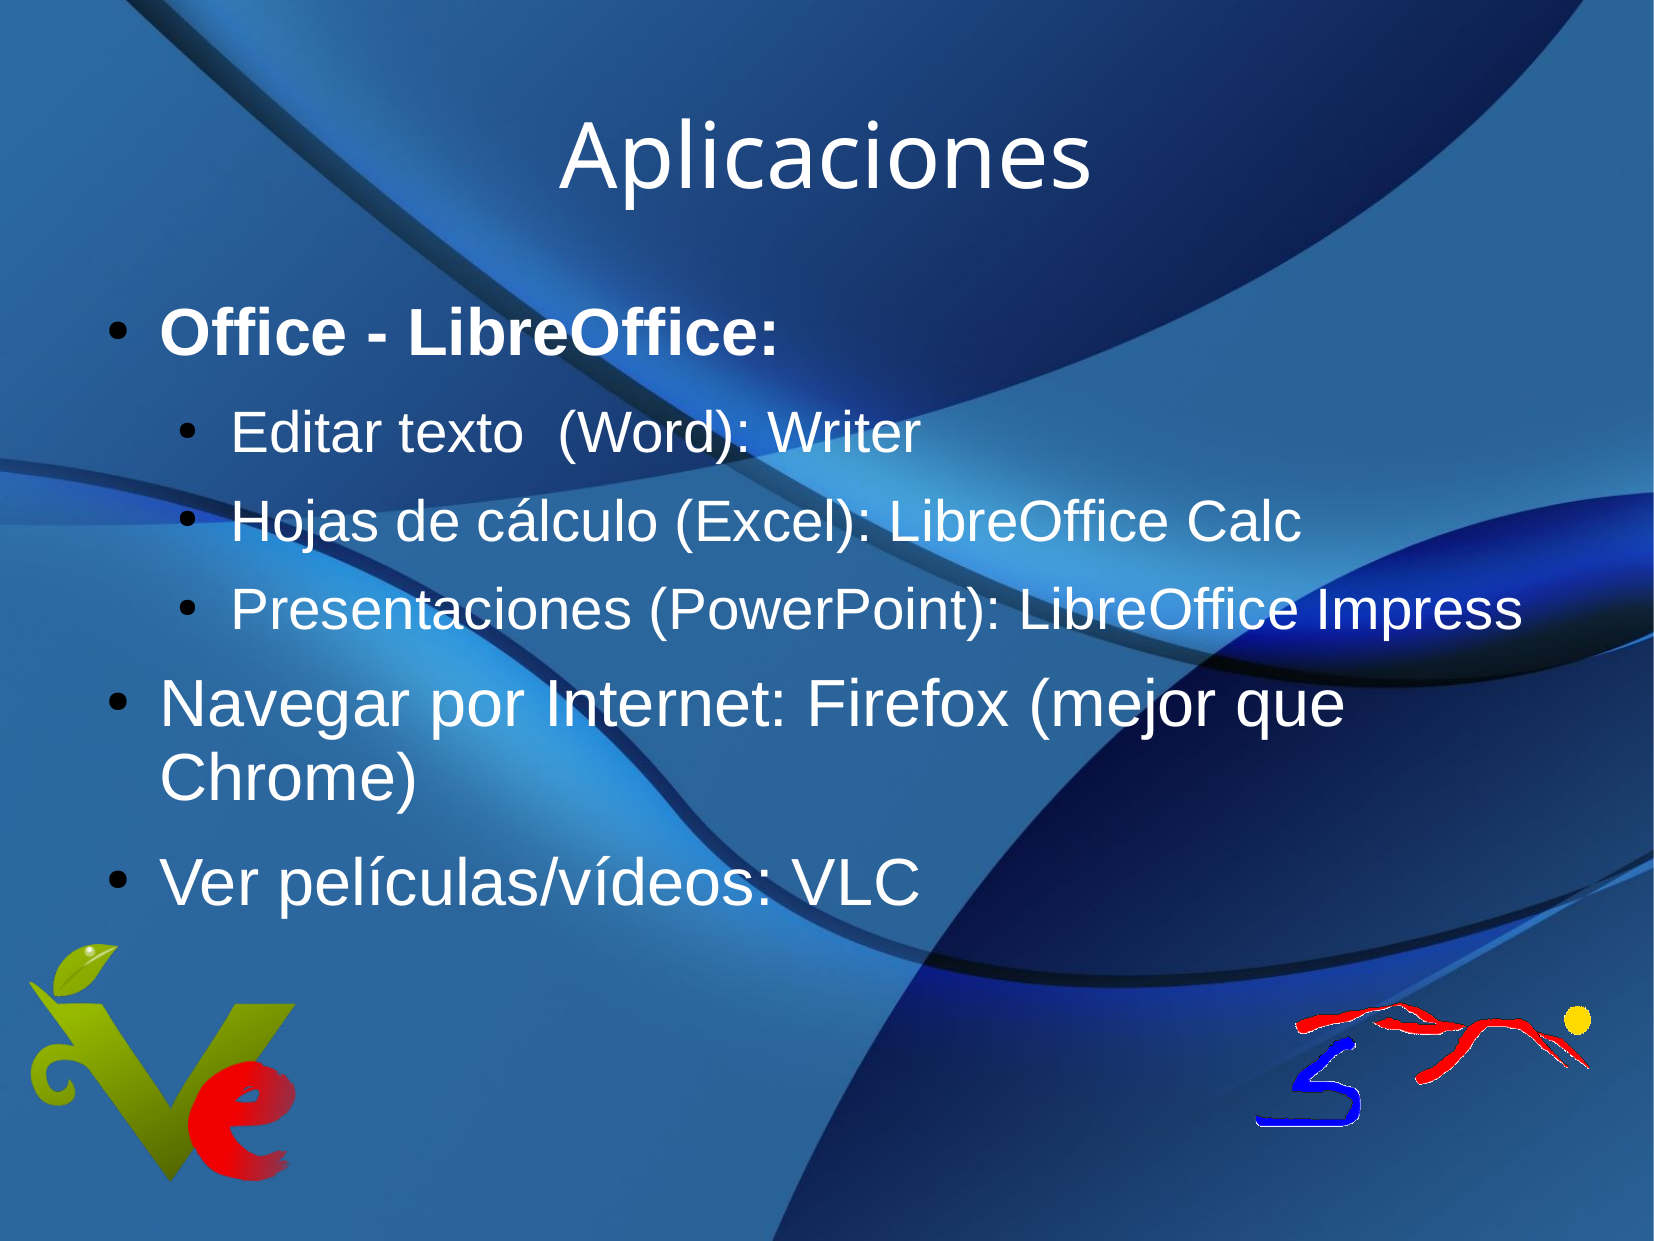

# Aplicaciones
Office - LibreOffice:
Editar texto (Word): Writer
Hojas de cálculo (Excel): LibreOffice Calc
Presentaciones (PowerPoint): LibreOffice Impress
Navegar por Internet: Firefox (mejor que Chrome)
Ver películas/vídeos: VLC